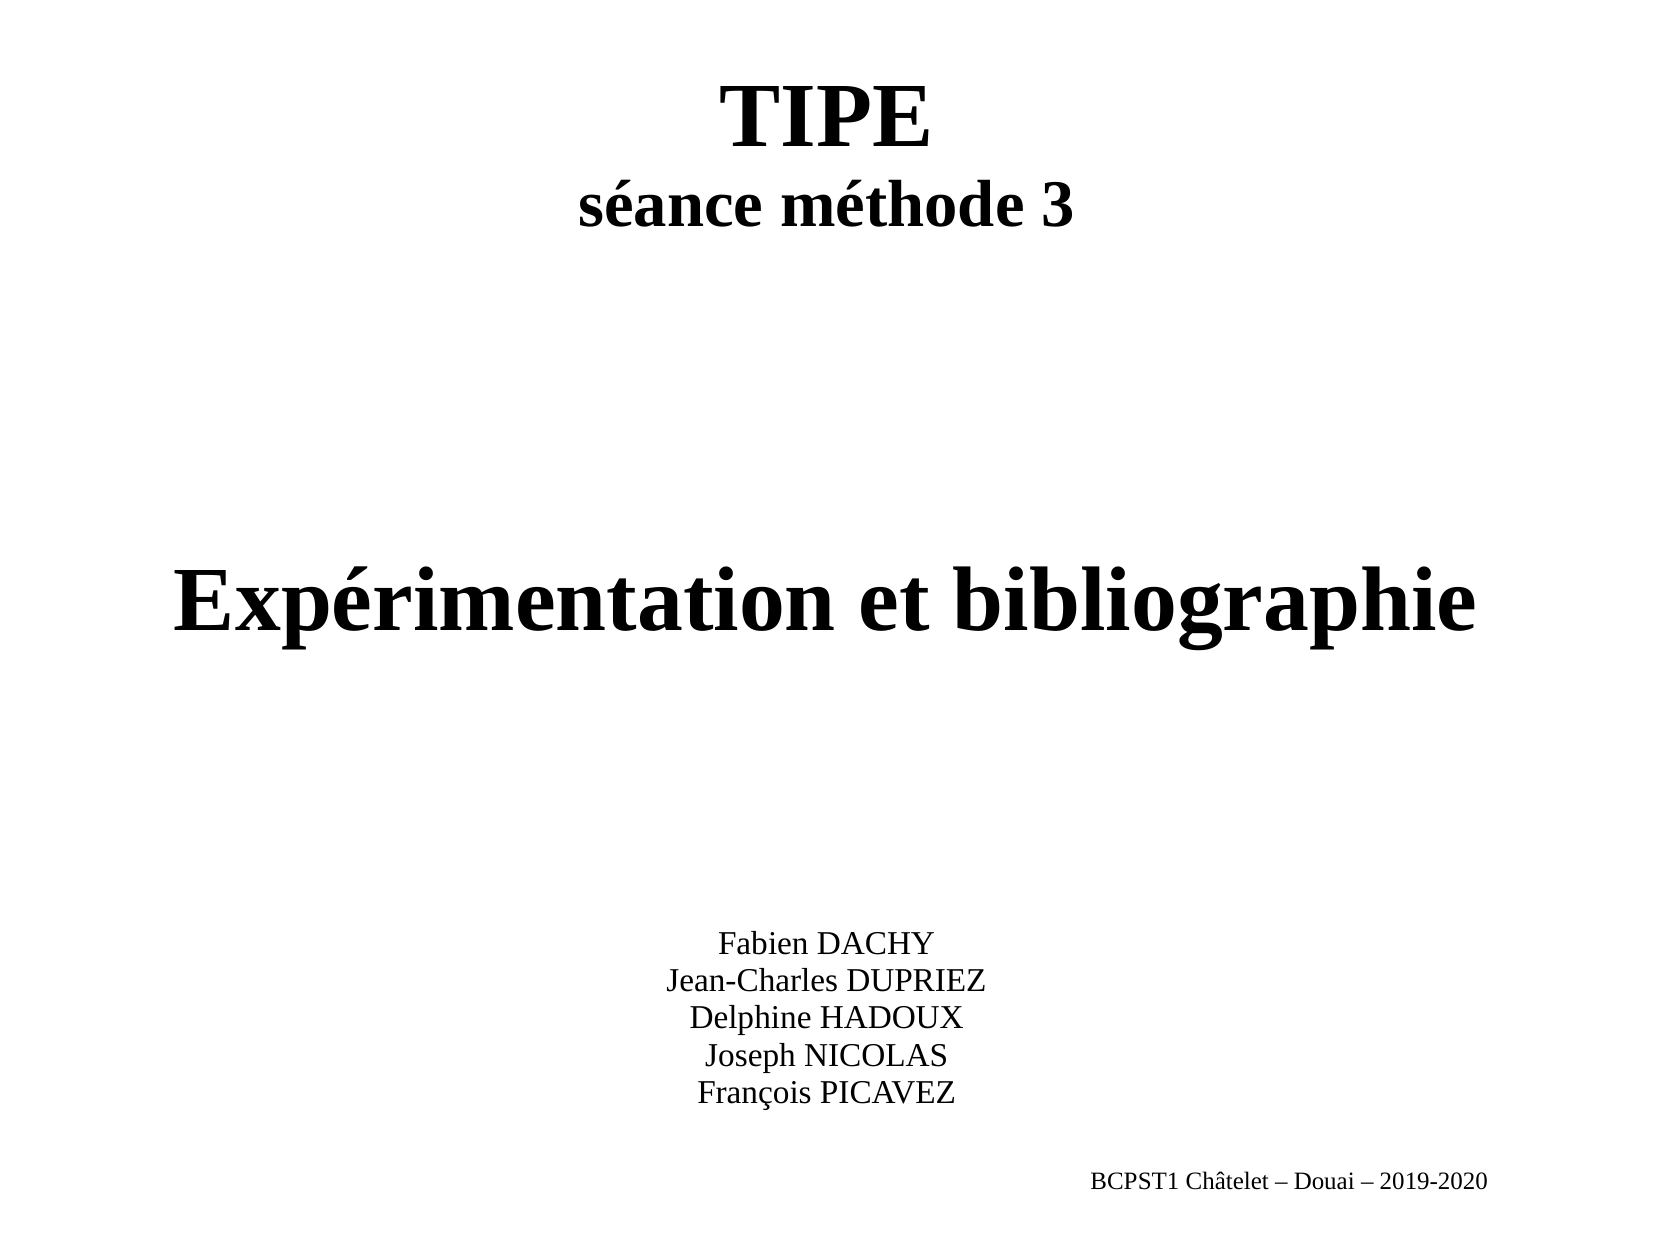

# TIPE séance méthode 3
Expérimentation et bibliographie
Fabien DACHY
Jean-Charles DUPRIEZ
Delphine HADOUX
Joseph NICOLAS
François PICAVEZ
BCPST1 Châtelet – Douai – 2019-2020